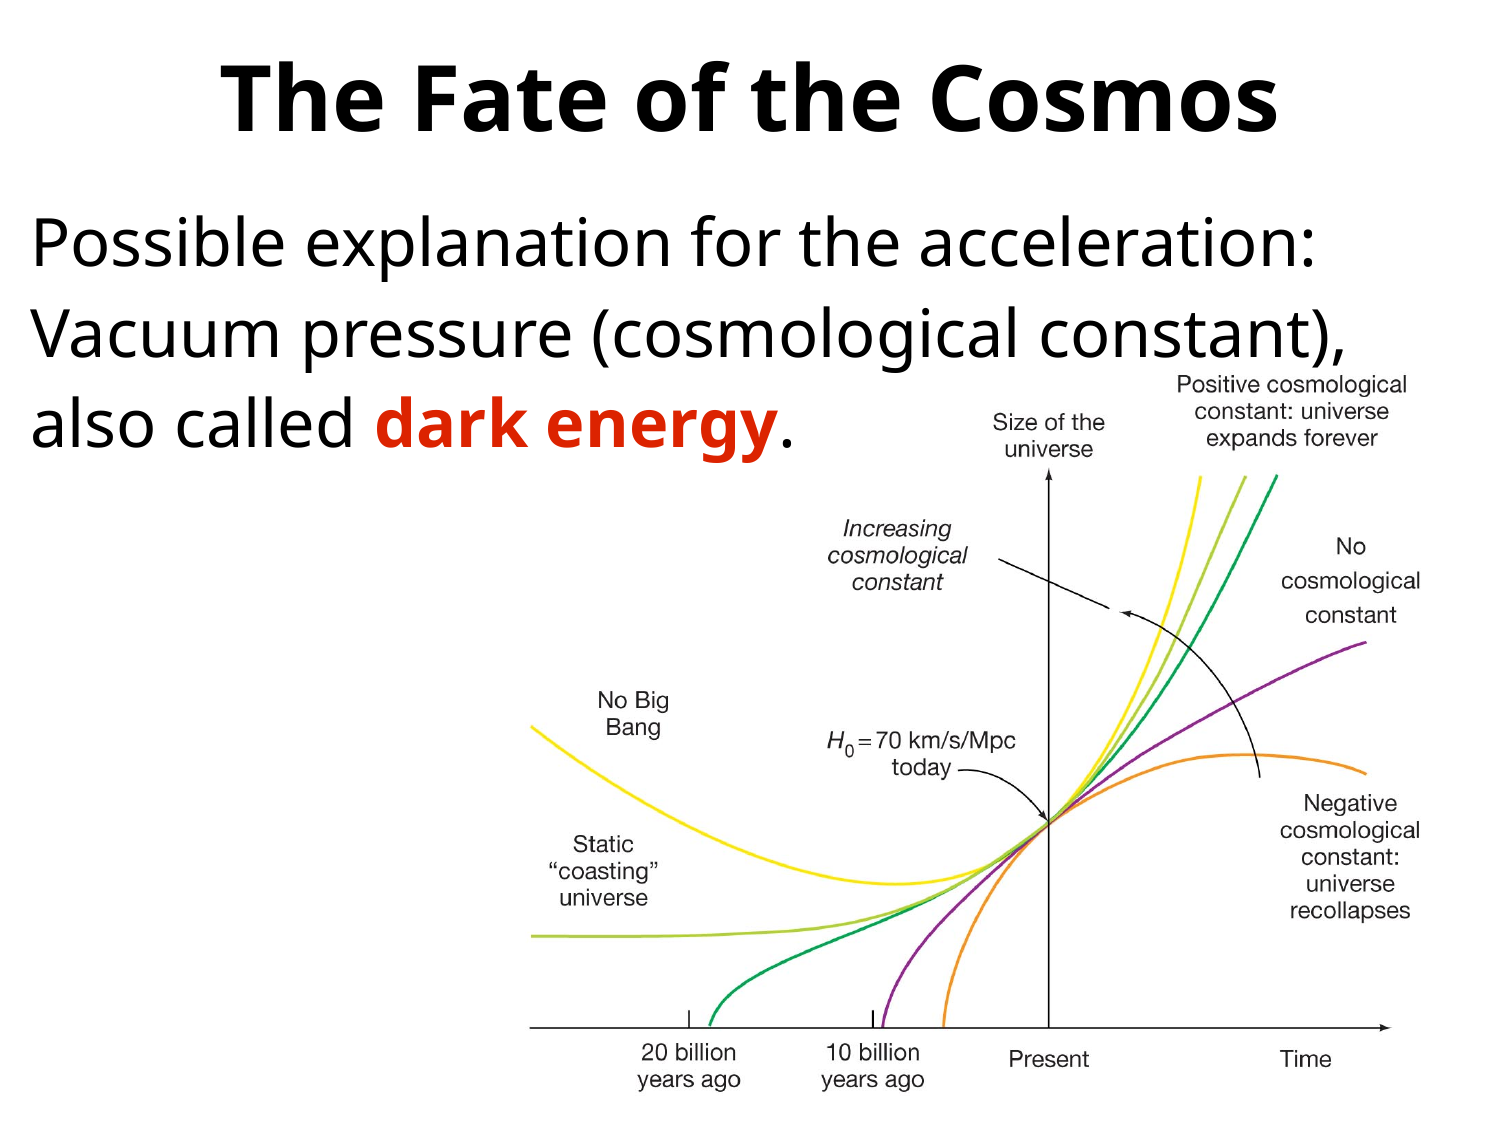

# The Fate of the Cosmos
Possible explanation for the acceleration: Vacuum pressure (cosmological constant), also called dark energy.